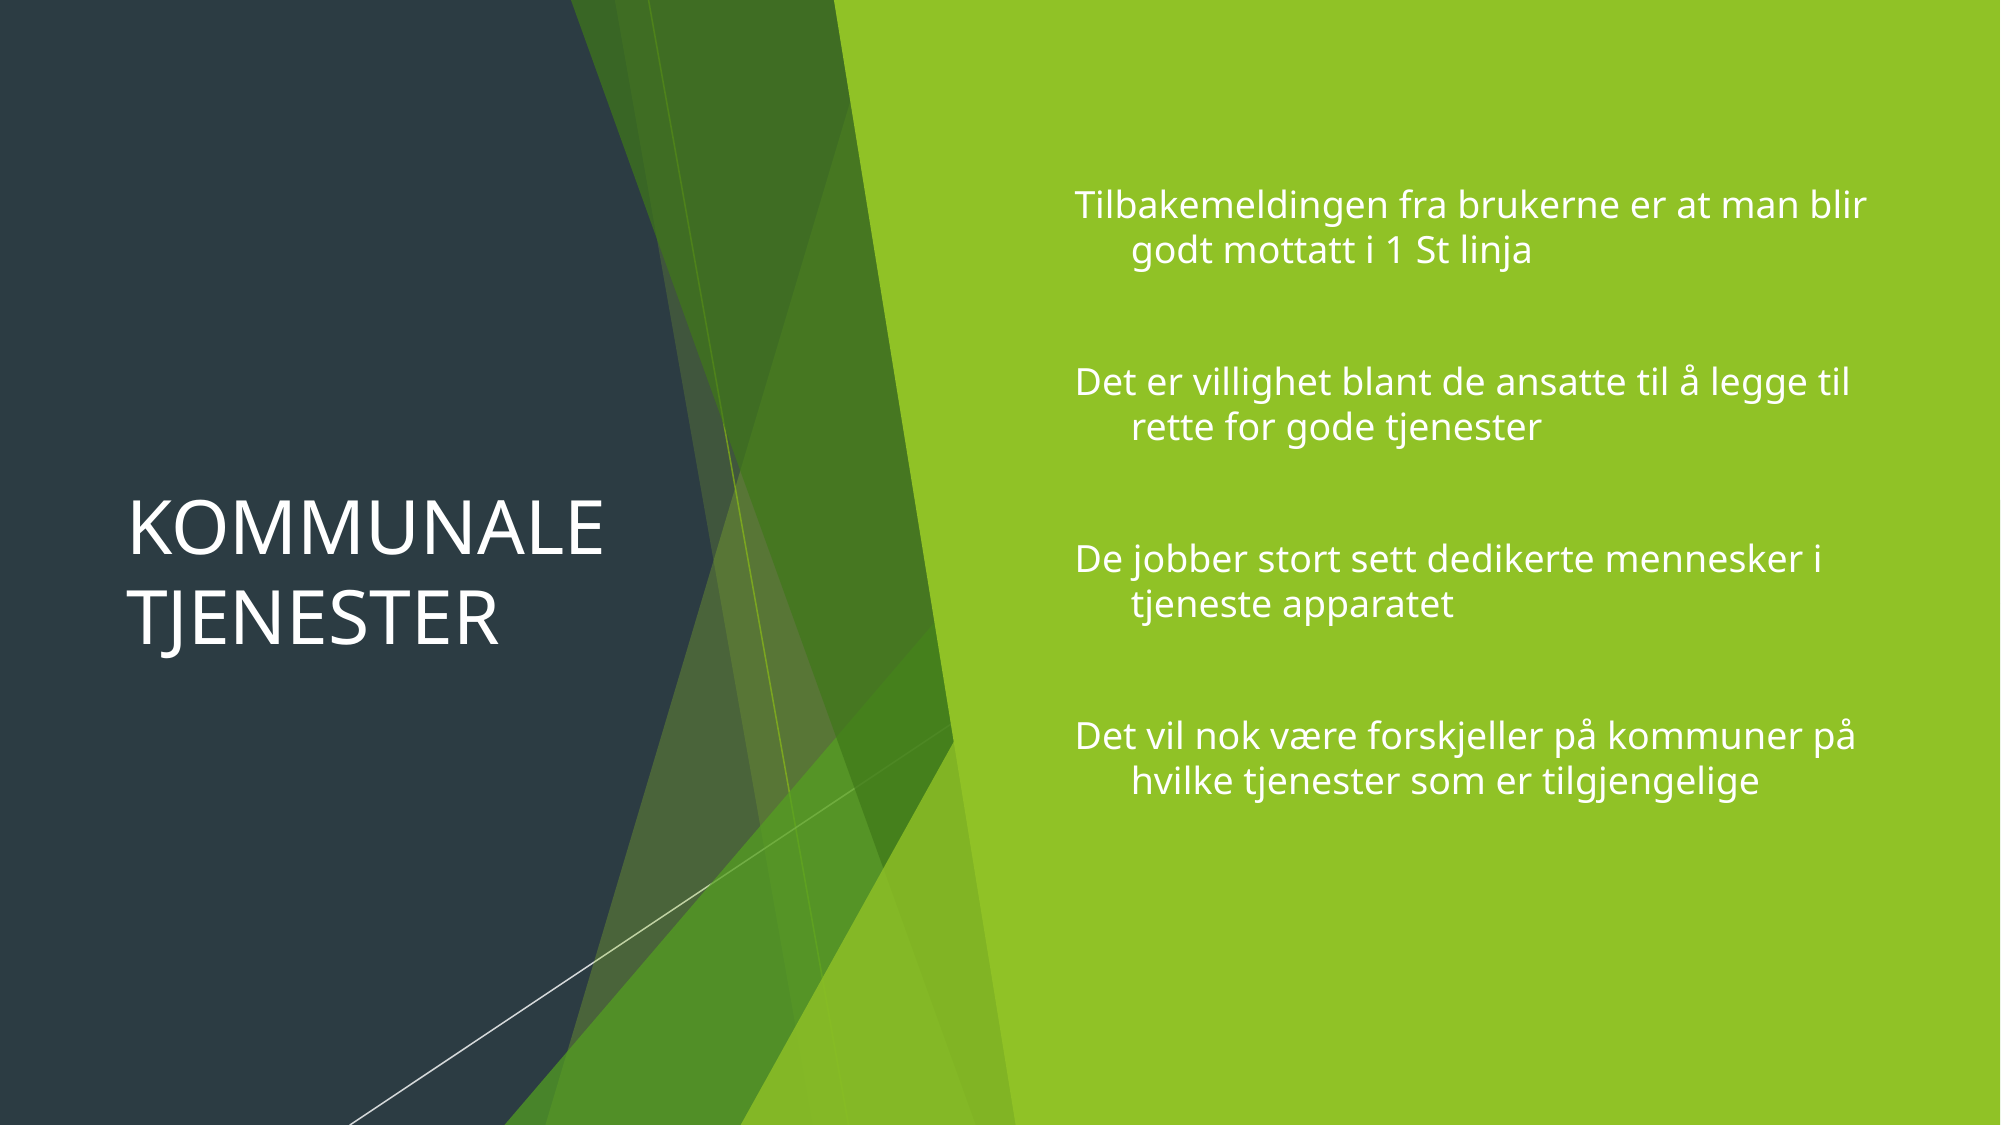

# KOMMUNALE TJENESTER
Tilbakemeldingen fra brukerne er at man blir godt mottatt i 1 St linja
Det er villighet blant de ansatte til å legge til rette for gode tjenester
De jobber stort sett dedikerte mennesker i tjeneste apparatet
Det vil nok være forskjeller på kommuner på hvilke tjenester som er tilgjengelige